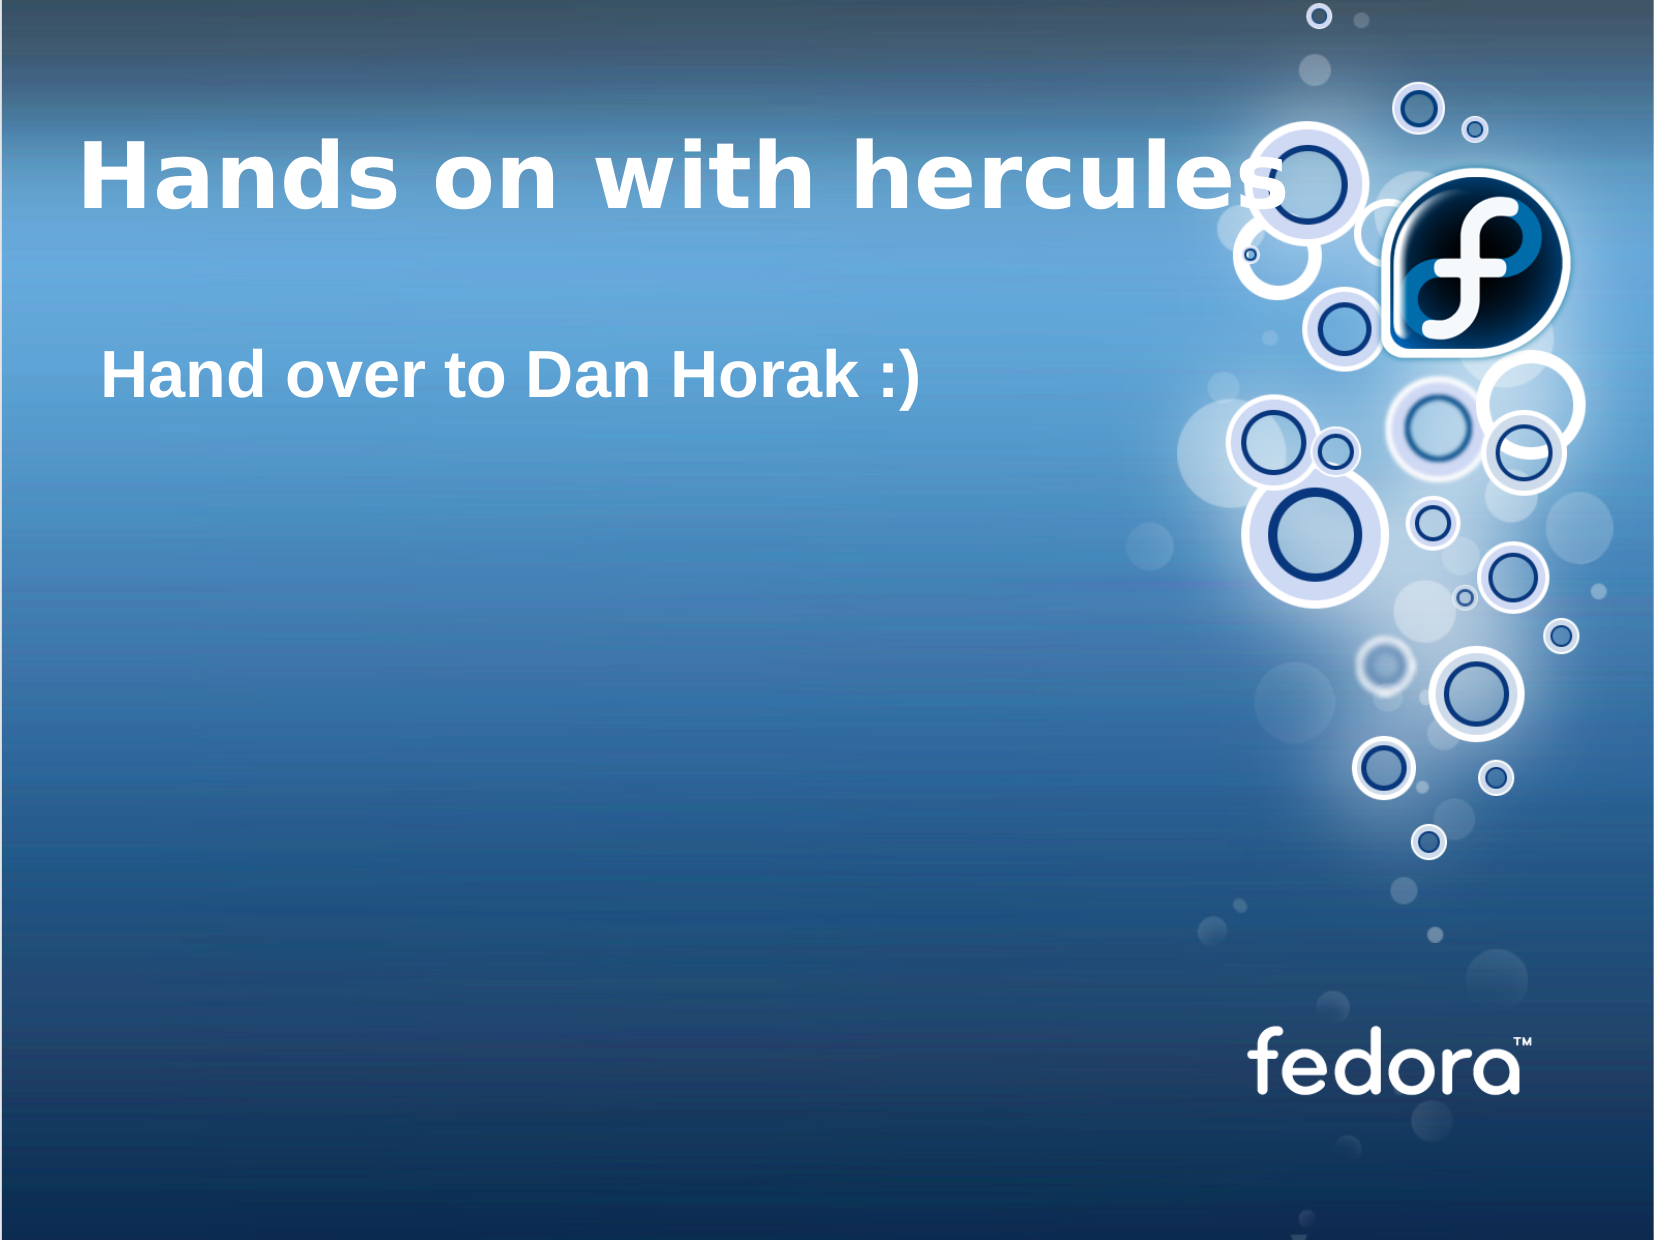

# Hands on with hercules
Hand over to Dan Horak :)